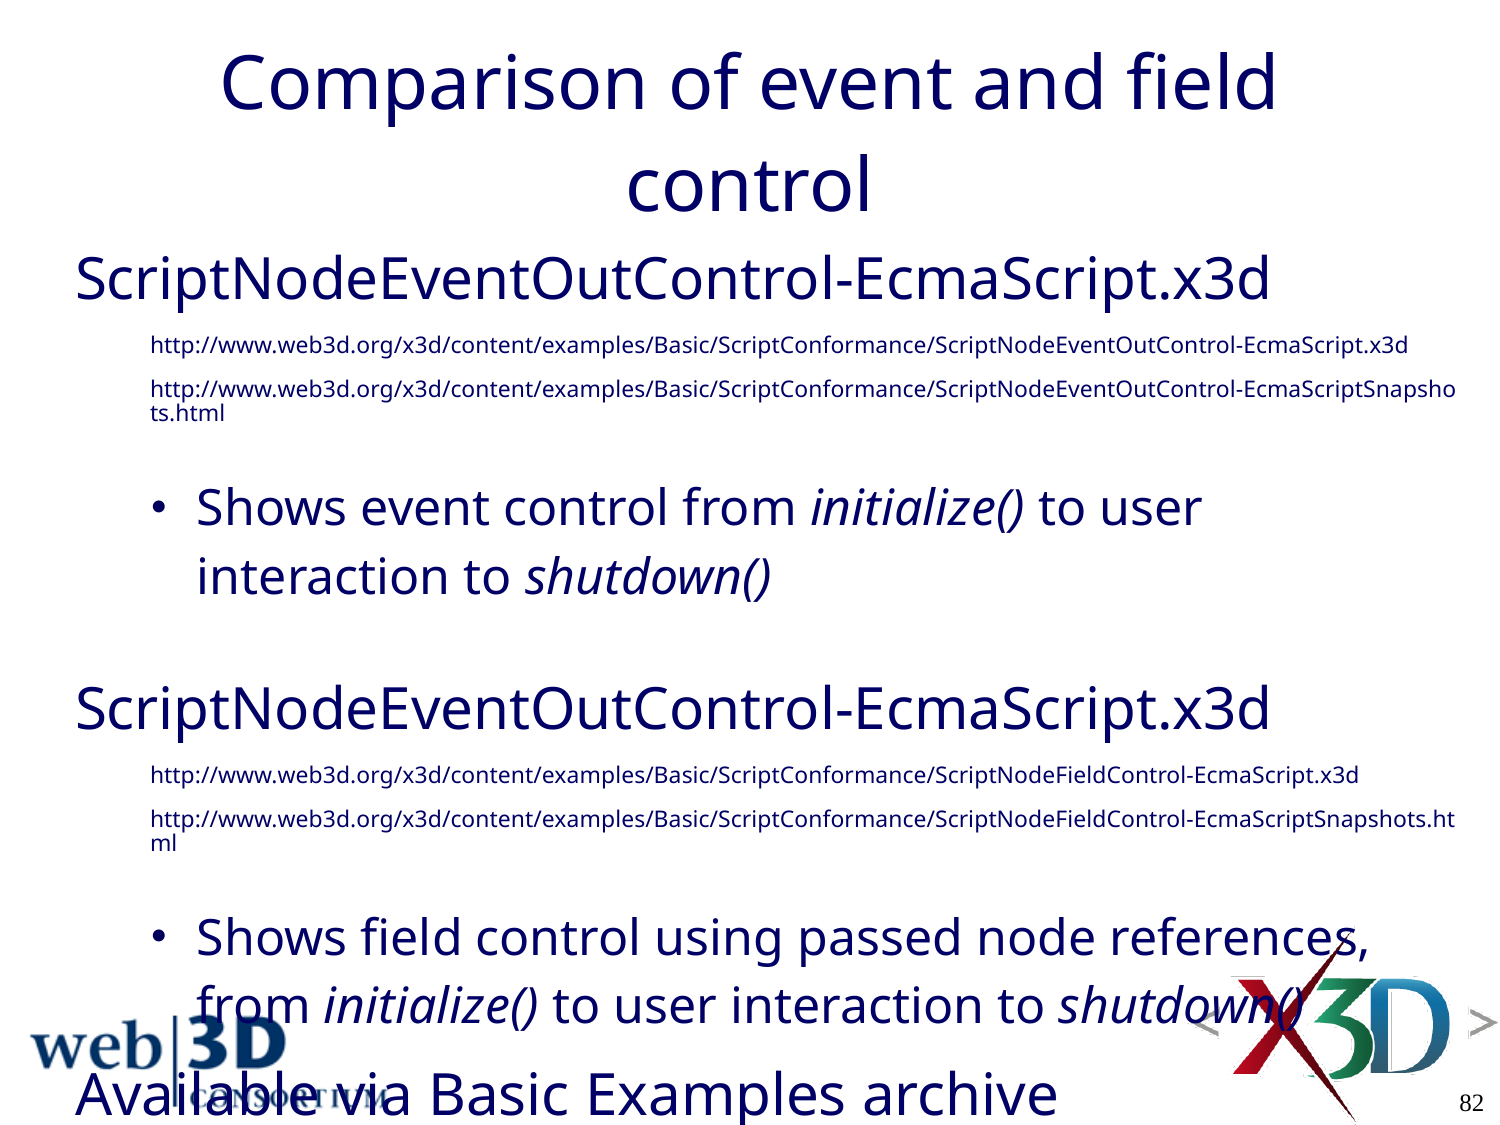

# Comparison of event and field control
ScriptNodeEventOutControl-EcmaScript.x3d
http://www.web3d.org/x3d/content/examples/Basic/ScriptConformance/ScriptNodeEventOutControl-EcmaScript.x3d
http://www.web3d.org/x3d/content/examples/Basic/ScriptConformance/ScriptNodeEventOutControl-EcmaScriptSnapshots.html
Shows event control from initialize() to user interaction to shutdown()
ScriptNodeEventOutControl-EcmaScript.x3d
http://www.web3d.org/x3d/content/examples/Basic/ScriptConformance/ScriptNodeFieldControl-EcmaScript.x3d
http://www.web3d.org/x3d/content/examples/Basic/ScriptConformance/ScriptNodeFieldControl-EcmaScriptSnapshots.html
Shows field control using passed node references, from initialize() to user interaction to shutdown()
Available via Basic Examples archive
http://www.web3d.org/x3d/content/examples/Basic